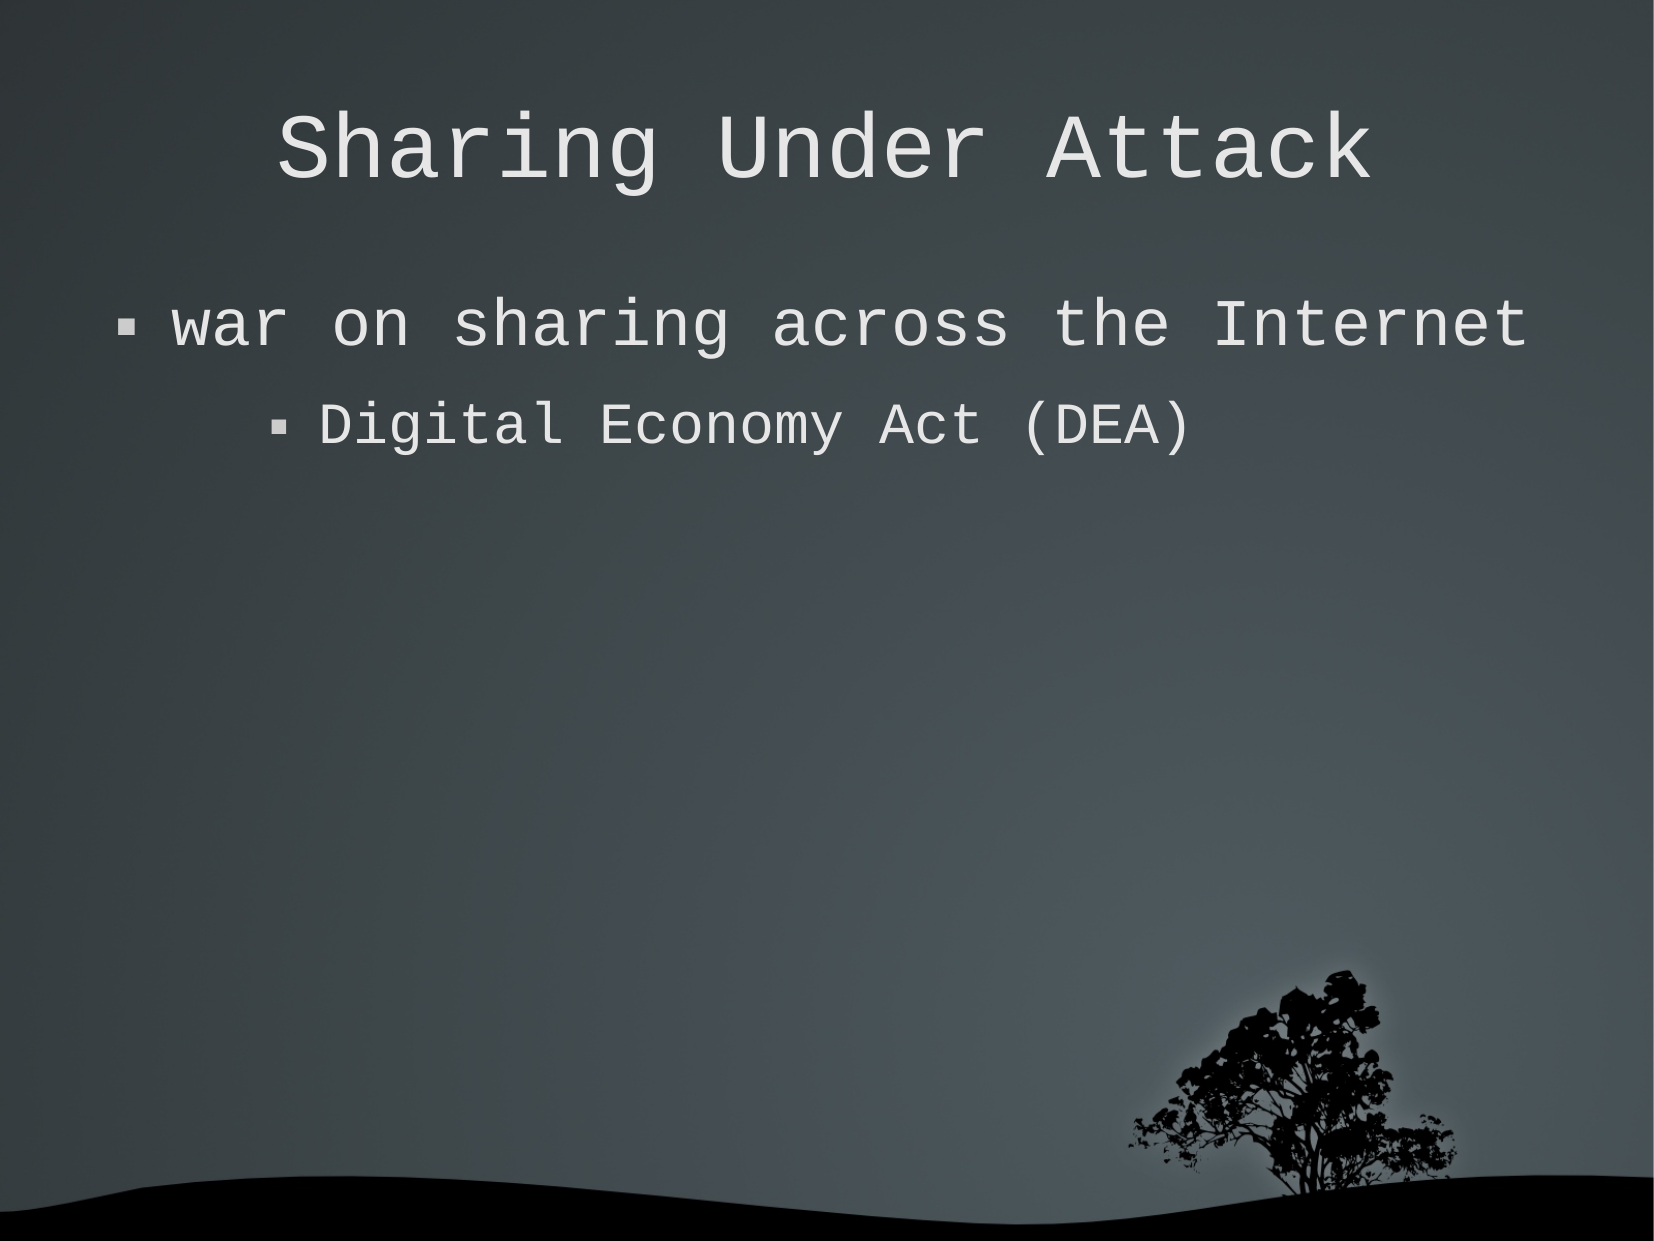

# Sharing Under Attack
war on sharing across the Internet
Digital Economy Act (DEA)